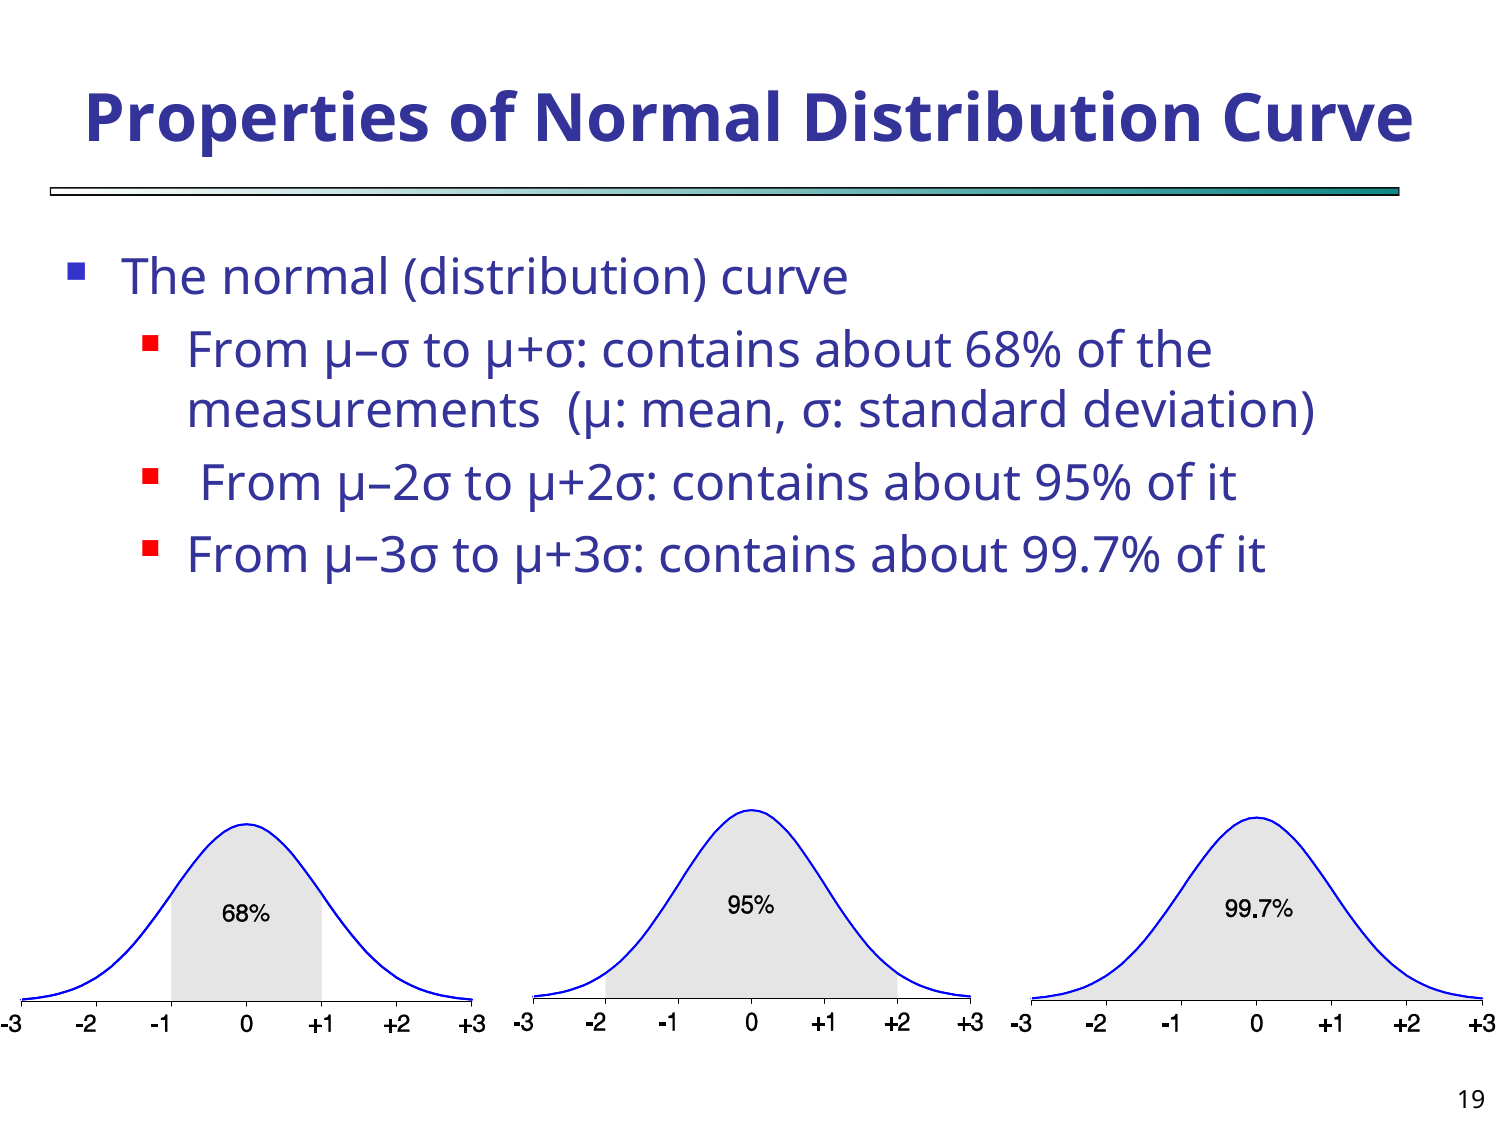

# Properties of Normal Distribution Curve
The normal (distribution) curve
From μ–σ to μ+σ: contains about 68% of the measurements (μ: mean, σ: standard deviation)
 From μ–2σ to μ+2σ: contains about 95% of it
From μ–3σ to μ+3σ: contains about 99.7% of it